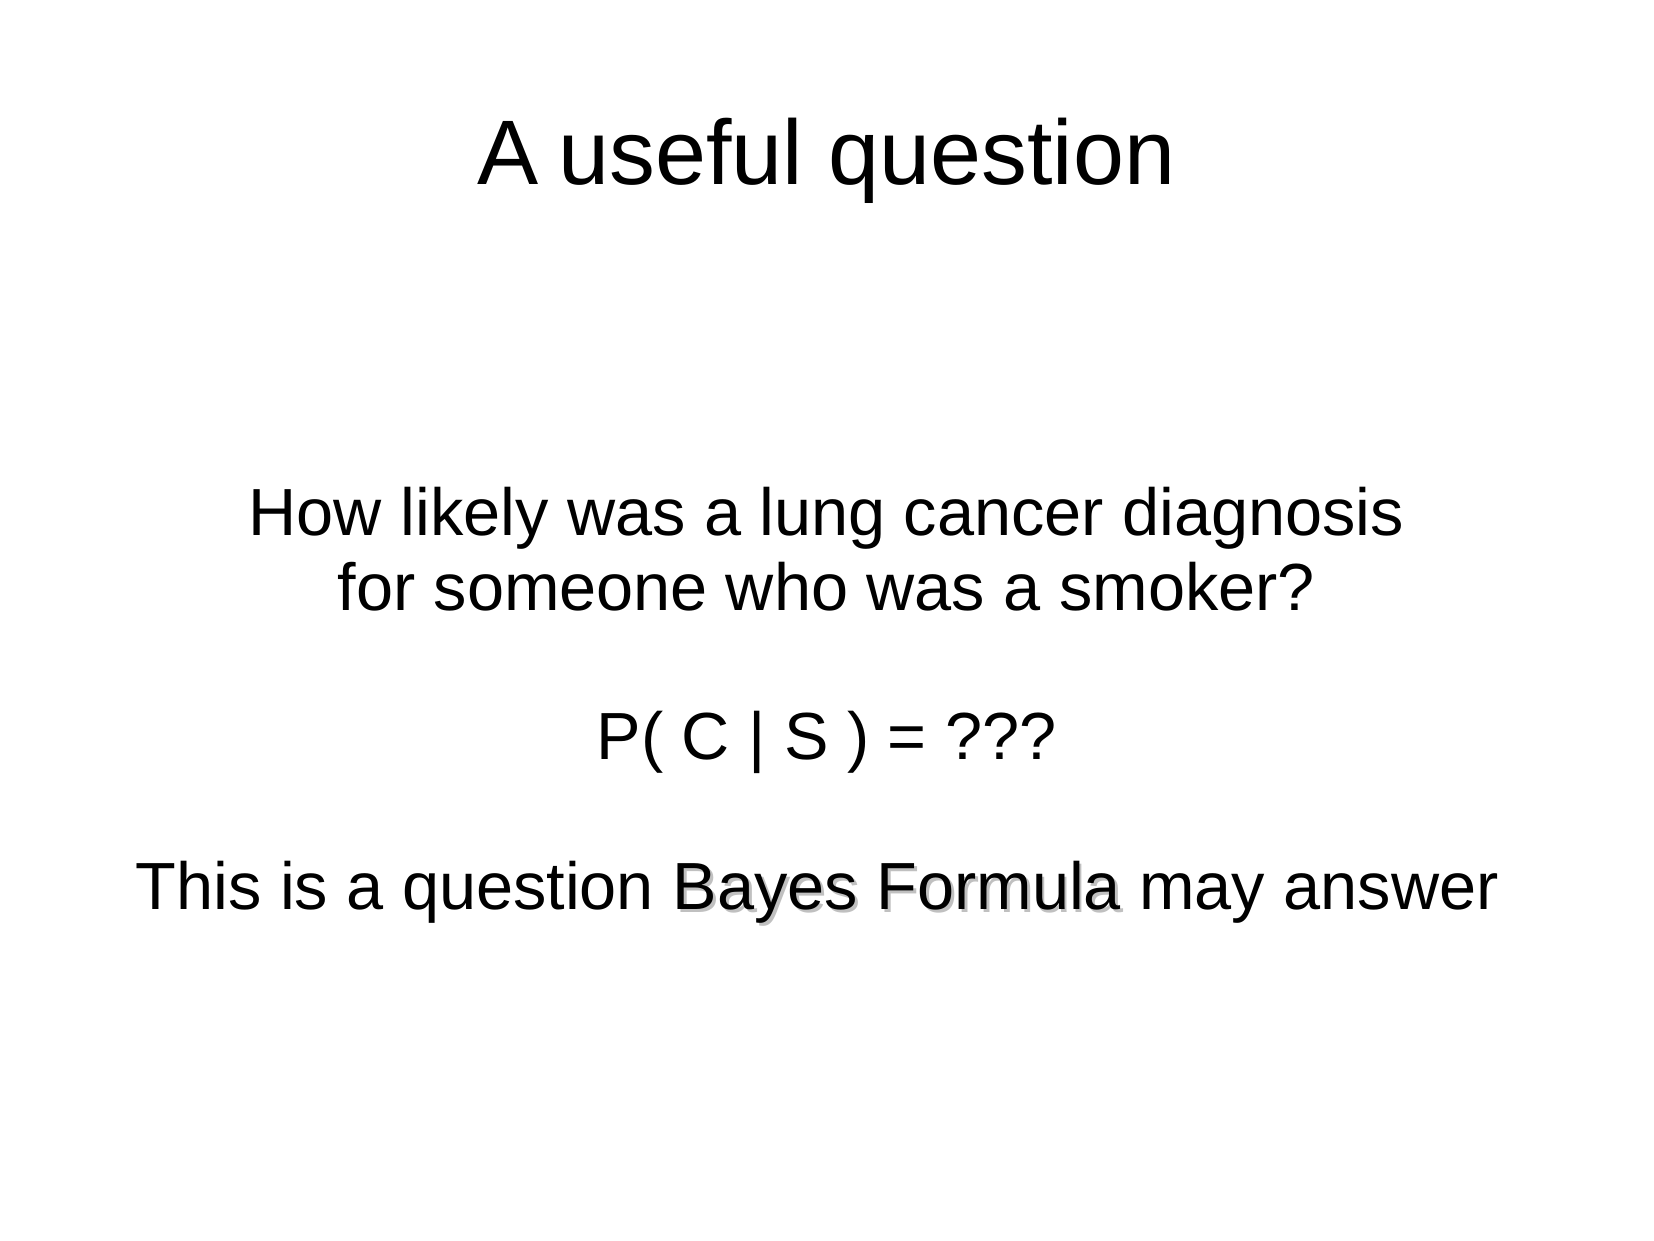

# A useful question
How likely was a lung cancer diagnosis
for someone who was a smoker?
P( C | S ) = ???
This is a question Bayes Formula may answer